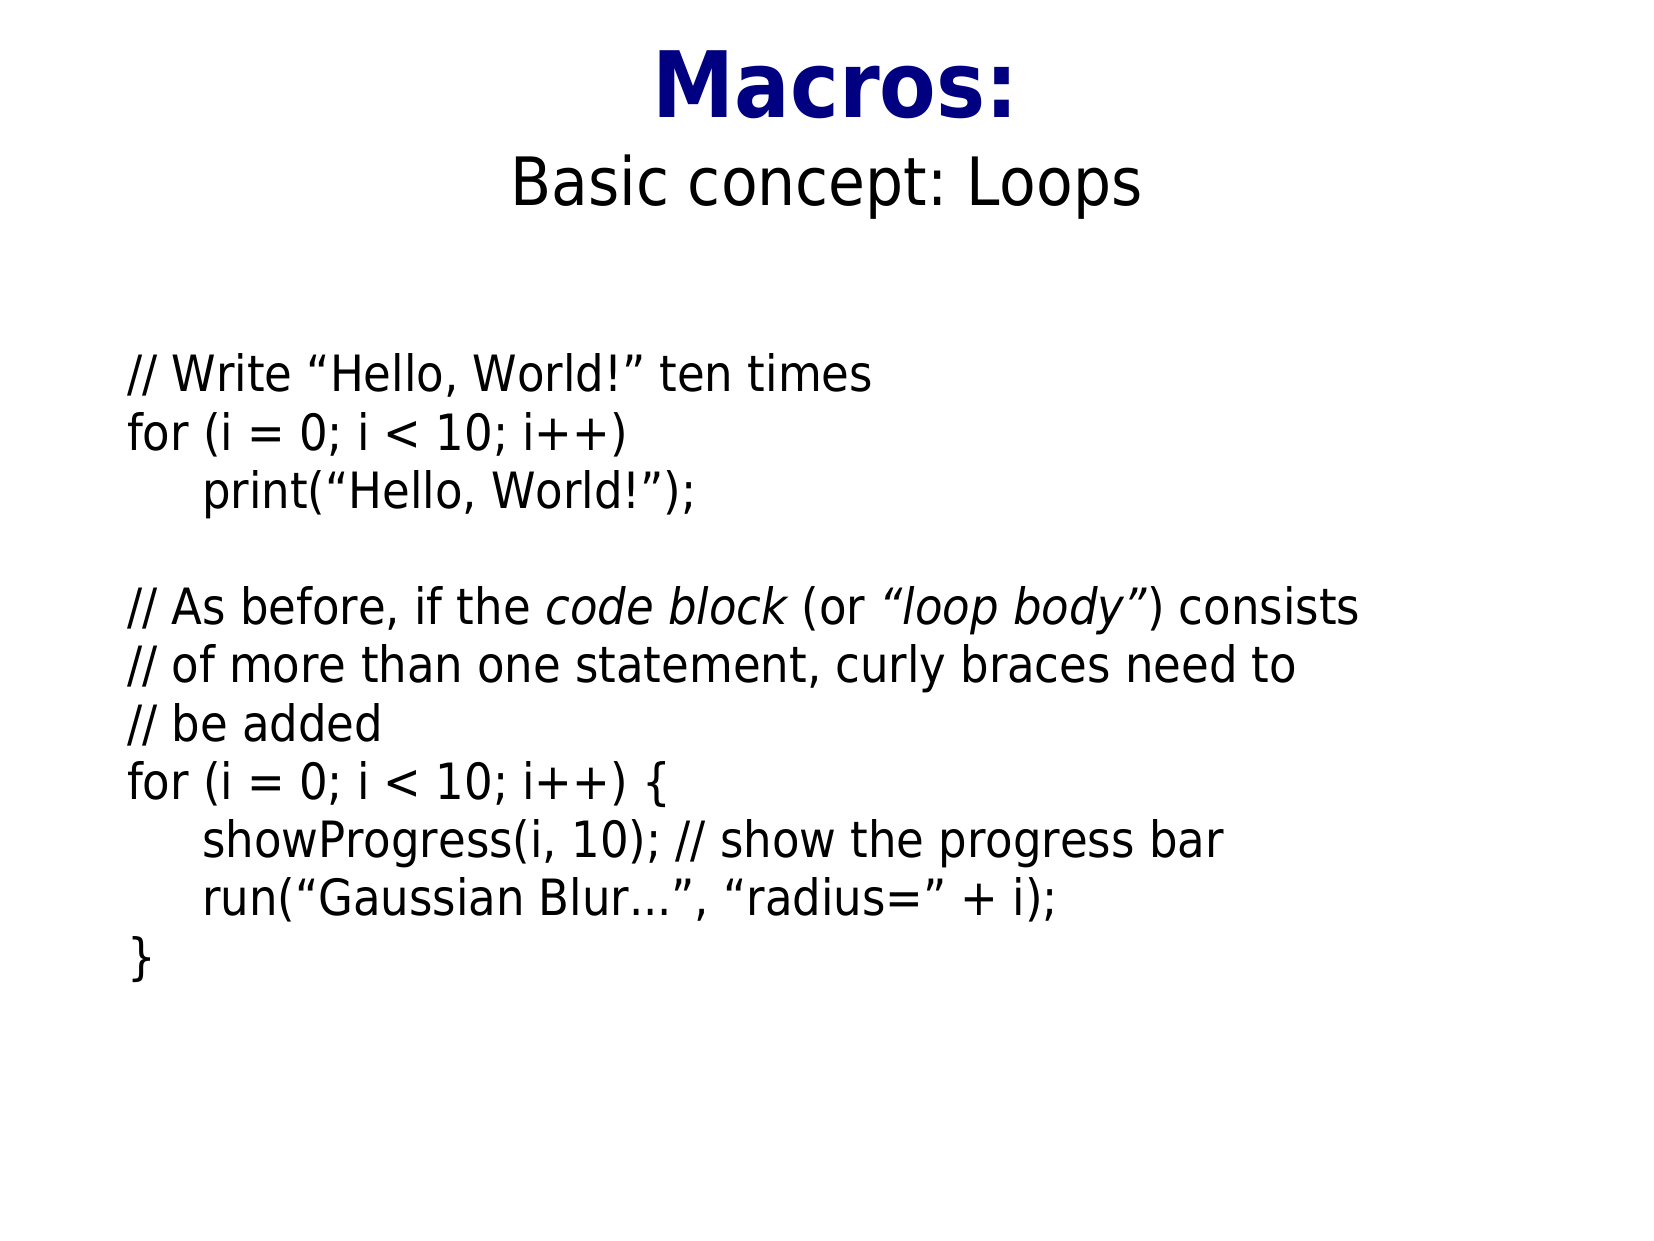

Macros:
# Basic concept: Loops
// Write “Hello, World!” ten times
for (i = 0; i < 10; i++)
	print(“Hello, World!”);
// As before, if the code block (or “loop body”) consists
// of more than one statement, curly braces need to
// be added
for (i = 0; i < 10; i++) {
	showProgress(i, 10); // show the progress bar
	run(“Gaussian Blur...”, “radius=” + i);
}